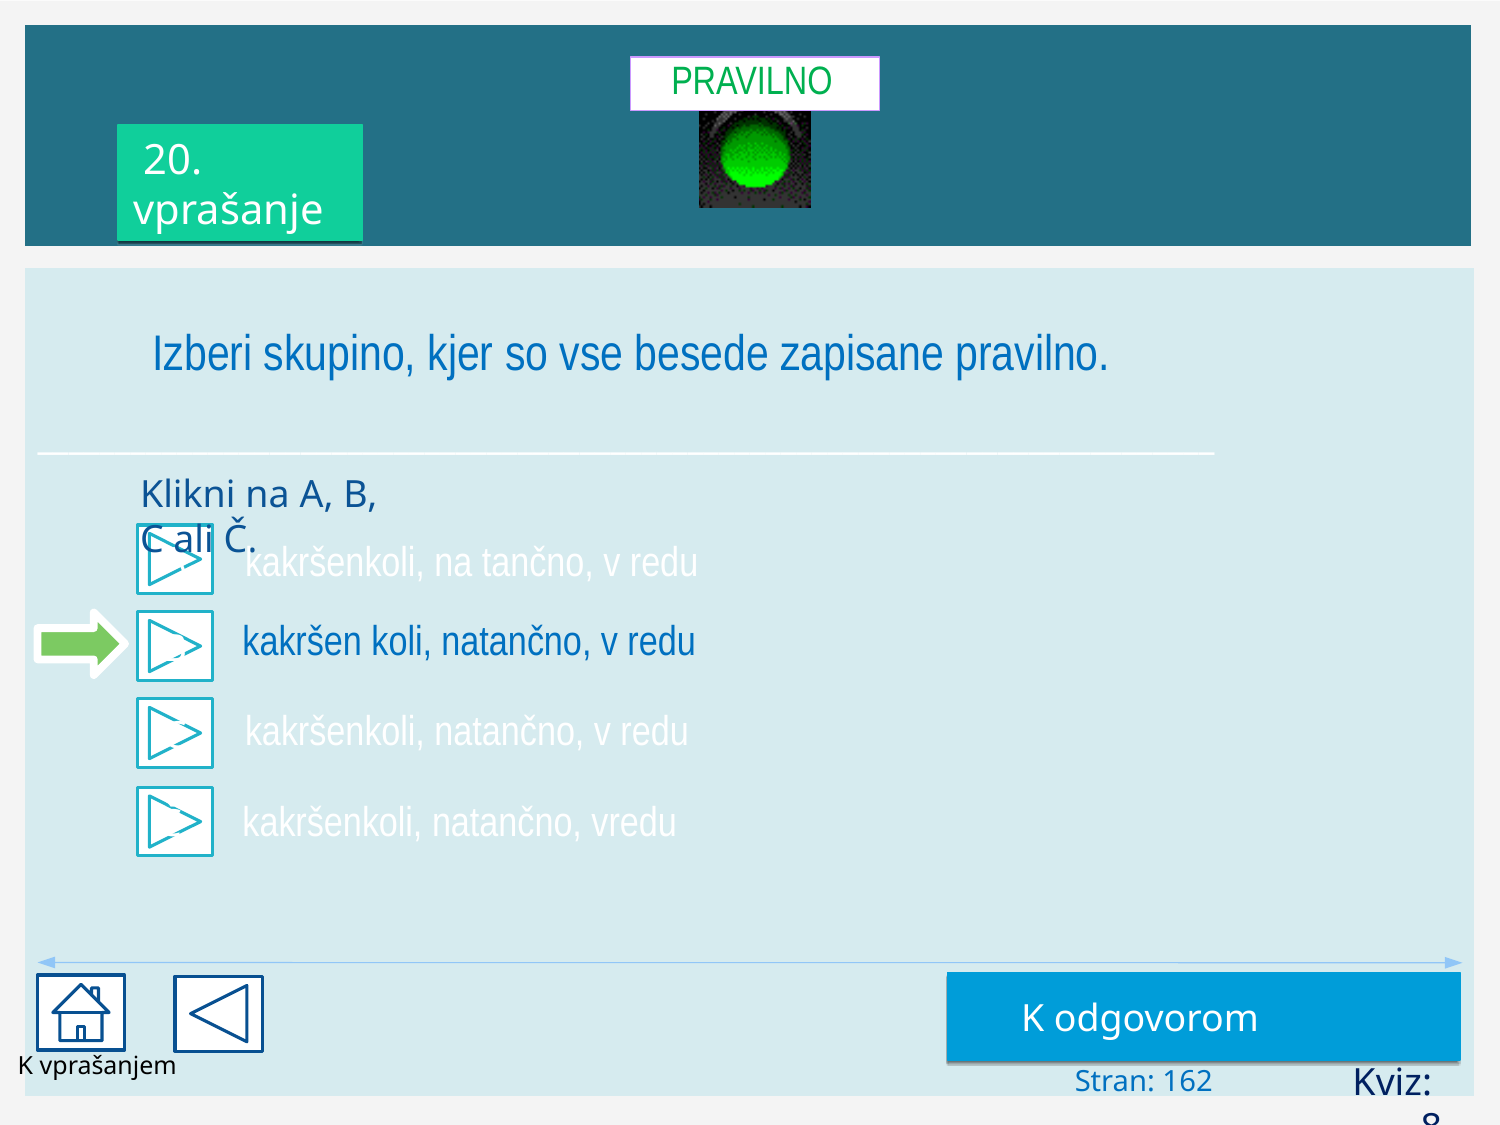

PRAVILNO
 20. vprašanje
Izberi skupino, kjer so vse besede zapisane pravilno.
____________________________________________________________________________
Klikni na A, B, C ali Č.
A
kakršenkoli, na tančno, v redu
kakršen koli, natančno, v redu
B
kakršenkoli, natančno, v redu
C
kakršenkoli, natančno, vredu
Č.
 K odgovorom
K vprašanjem
Kviz: 8
Stran: 162